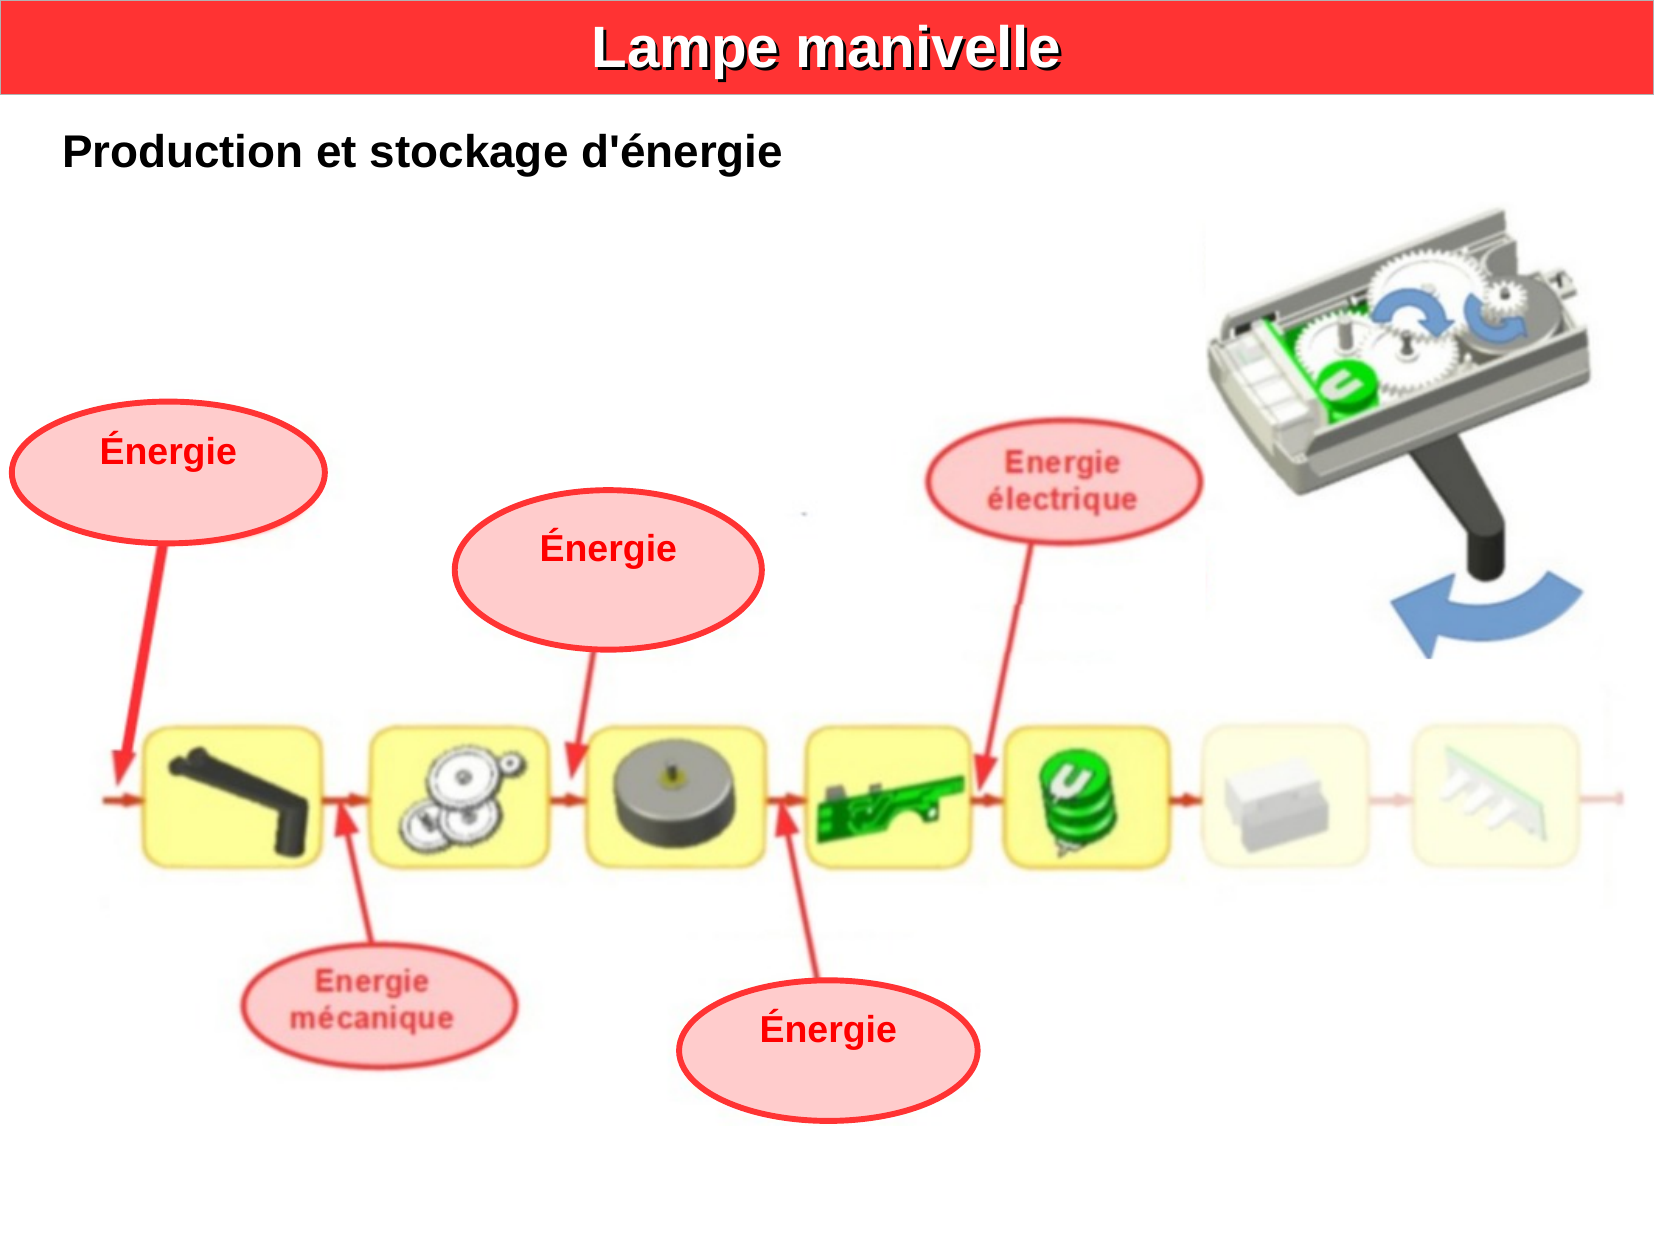

Lampe manivelle
Production et stockage d'énergie
Énergie
Énergie
Énergie